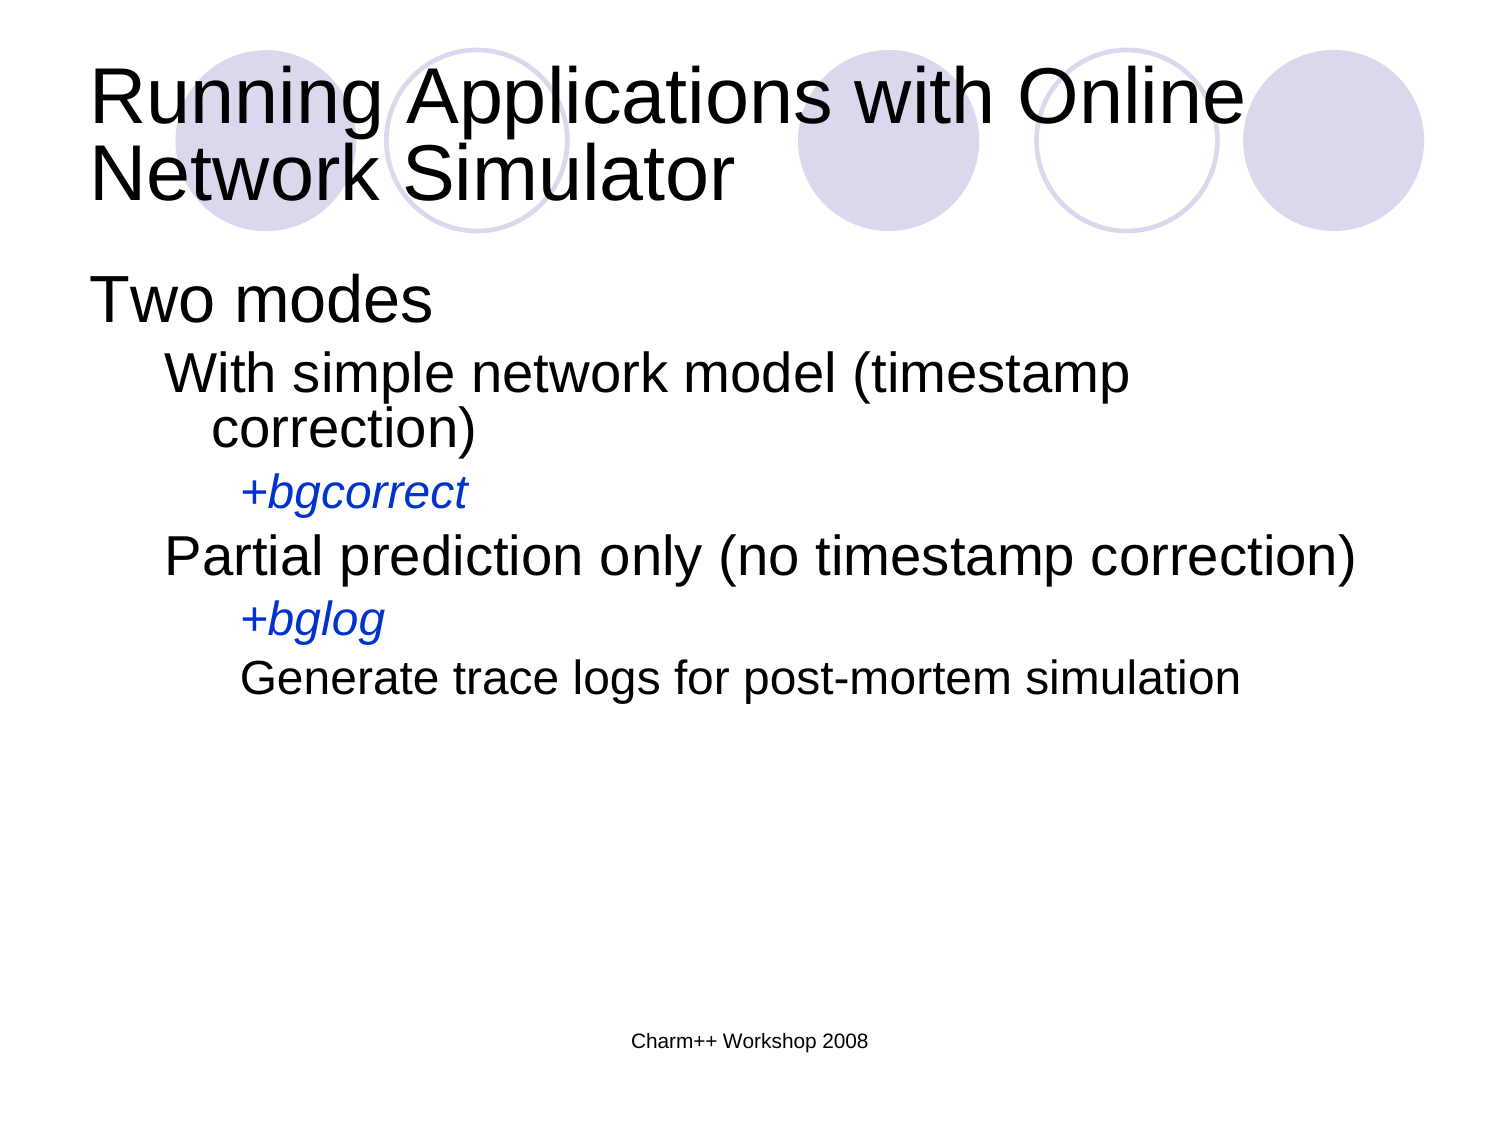

# Running Applications with Online Network Simulator
Two modes
With simple network model (timestamp correction)
+bgcorrect
Partial prediction only (no timestamp correction)
+bglog
Generate trace logs for post-mortem simulation
Charm++ Workshop 2008